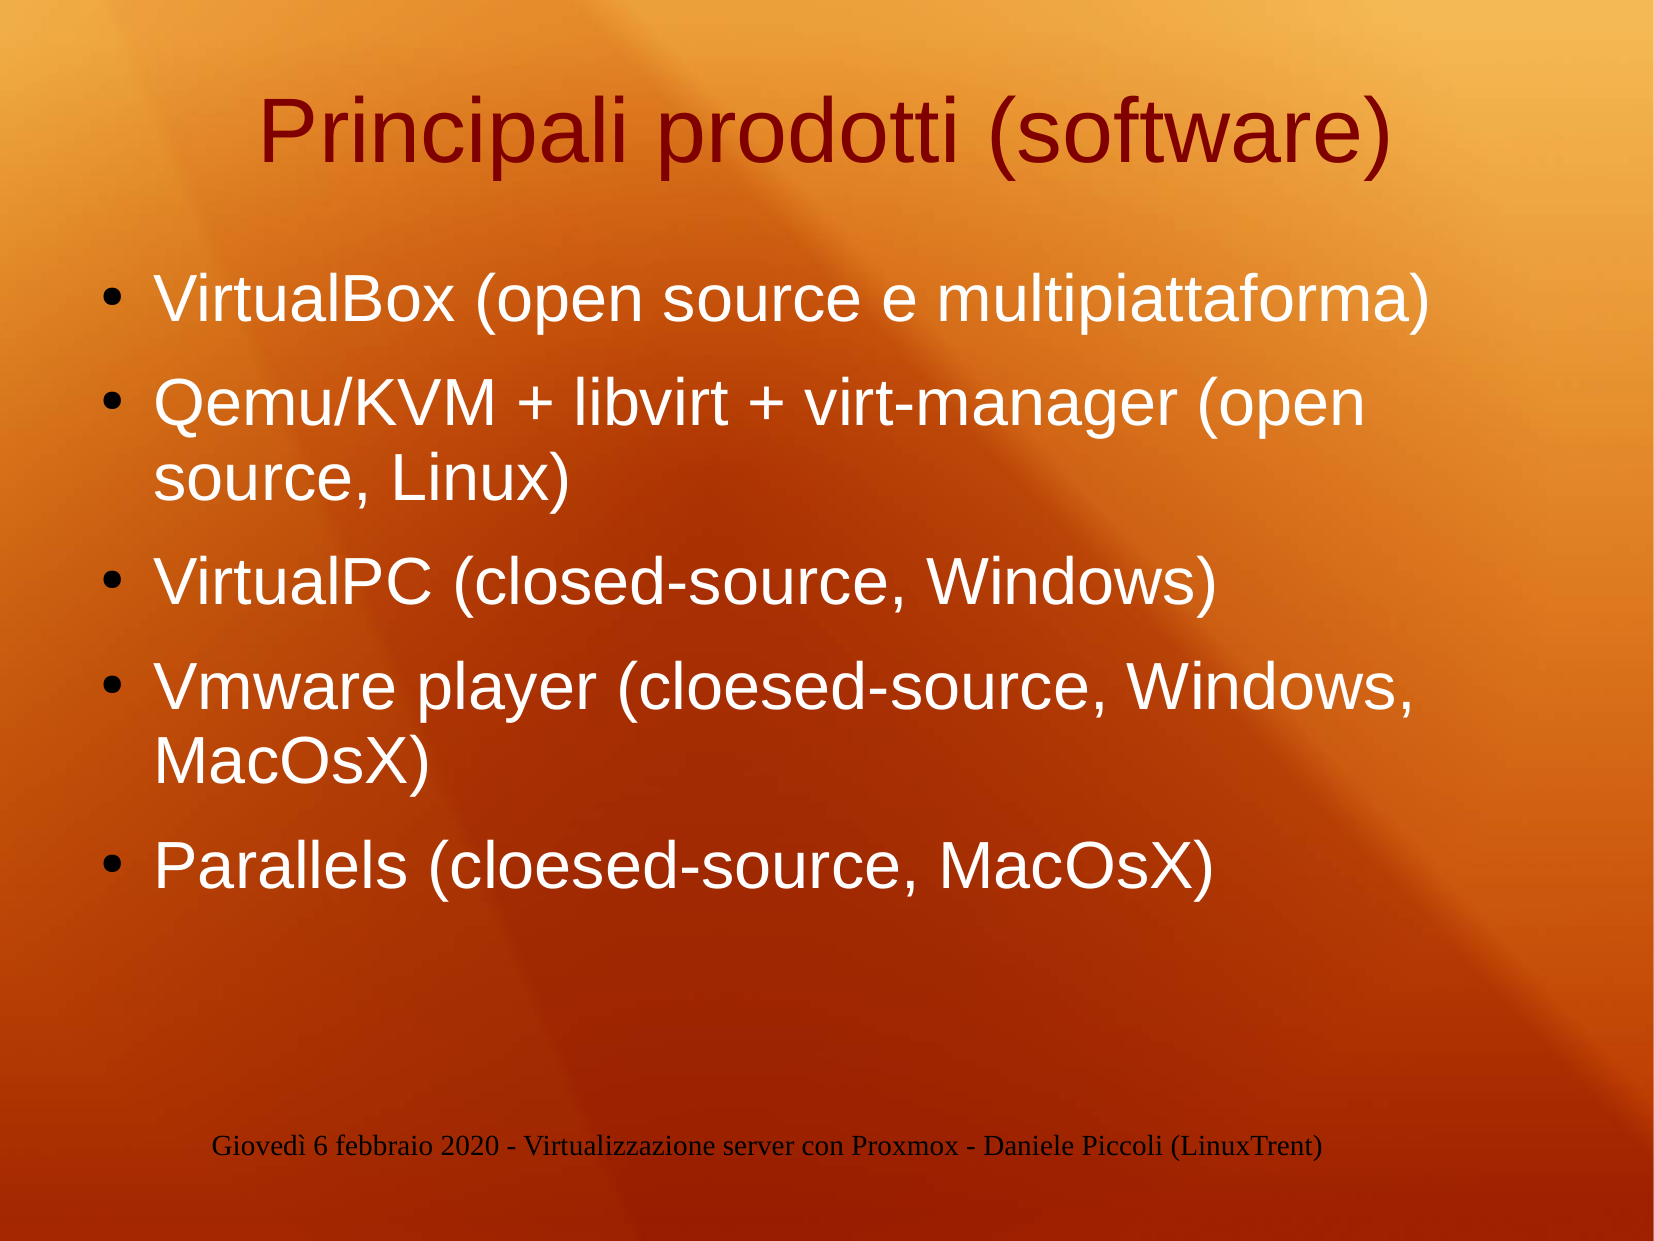

# Principali prodotti (software)
VirtualBox (open source e multipiattaforma)
Qemu/KVM + libvirt + virt-manager (open source, Linux)
VirtualPC (closed-source, Windows)
Vmware player (cloesed-source, Windows, MacOsX)
Parallels (cloesed-source, MacOsX)
Giovedì 6 febbraio 2020 - Virtualizzazione server con Proxmox - Daniele Piccoli (LinuxTrent)